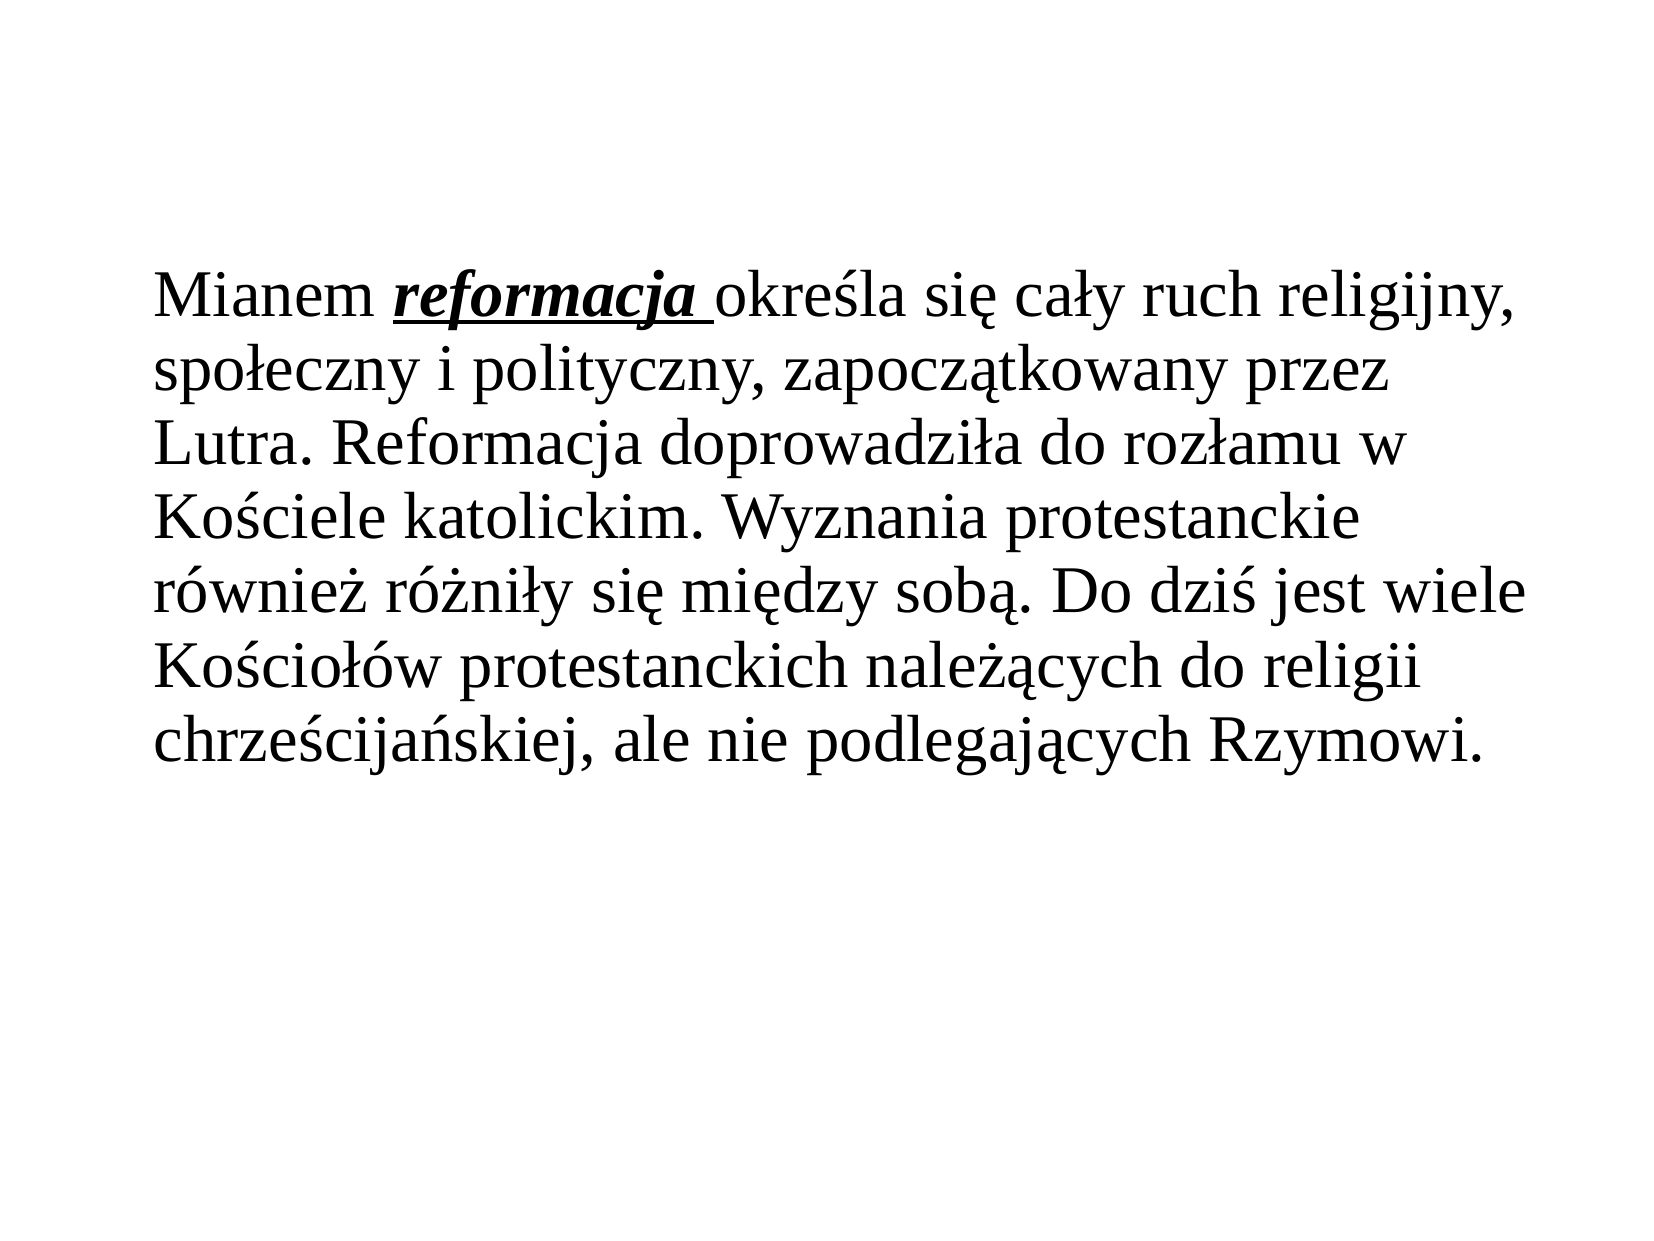

#
Mianem reformacja określa się cały ruch religijny, społeczny i polityczny, zapoczątkowany przez Lutra. Reformacja doprowadziła do rozłamu w Kościele katolickim. Wyznania protestanckie również różniły się między sobą. Do dziś jest wiele Kościołów protestanckich należących do religii chrześcijańskiej, ale nie podlegających Rzymowi.